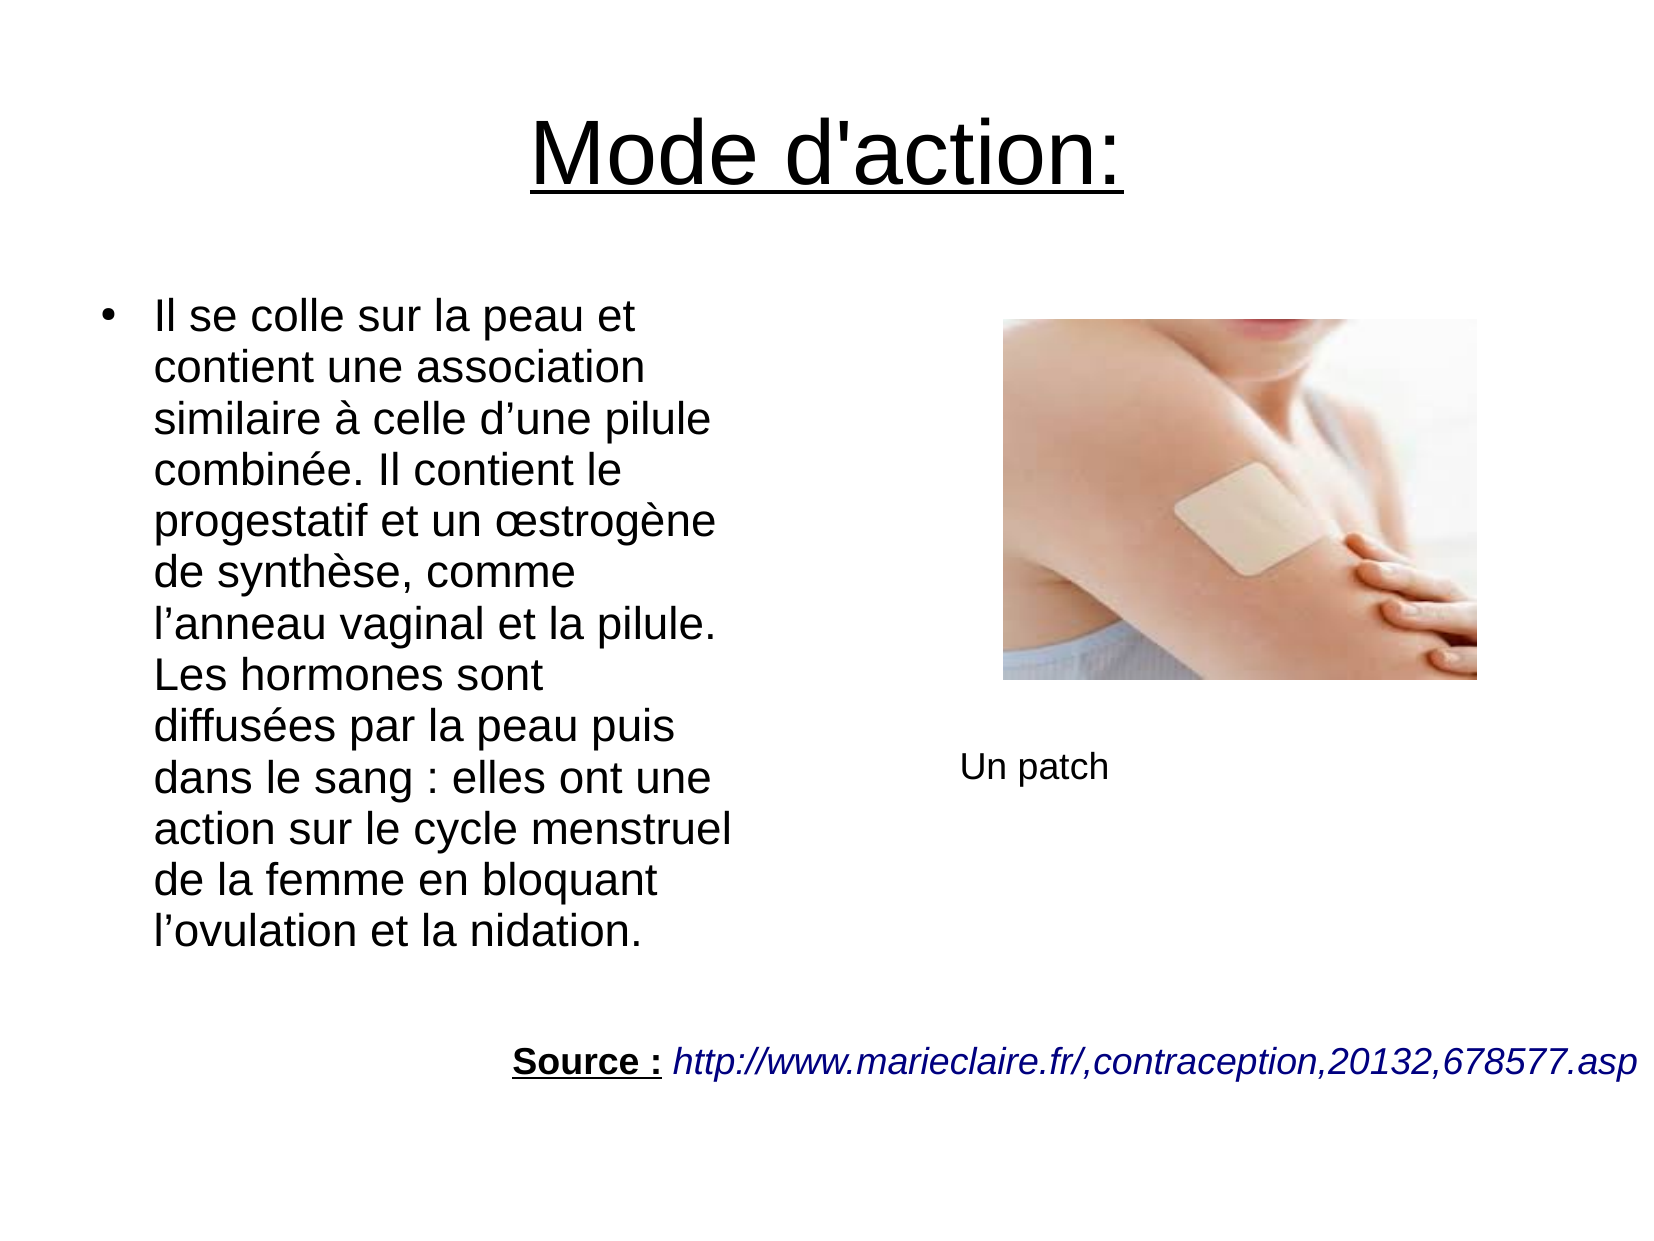

# Mode d'action:
Il se colle sur la peau et contient une association similaire à celle d’une pilule combinée. Il contient le progestatif et un œstrogène de synthèse, comme l’anneau vaginal et la pilule. Les hormones sont diffusées par la peau puis dans le sang : elles ont une action sur le cycle menstruel de la femme en bloquant l’ovulation et la nidation.
Un patch
Source : http://www.marieclaire.fr/,contraception,20132,678577.asp